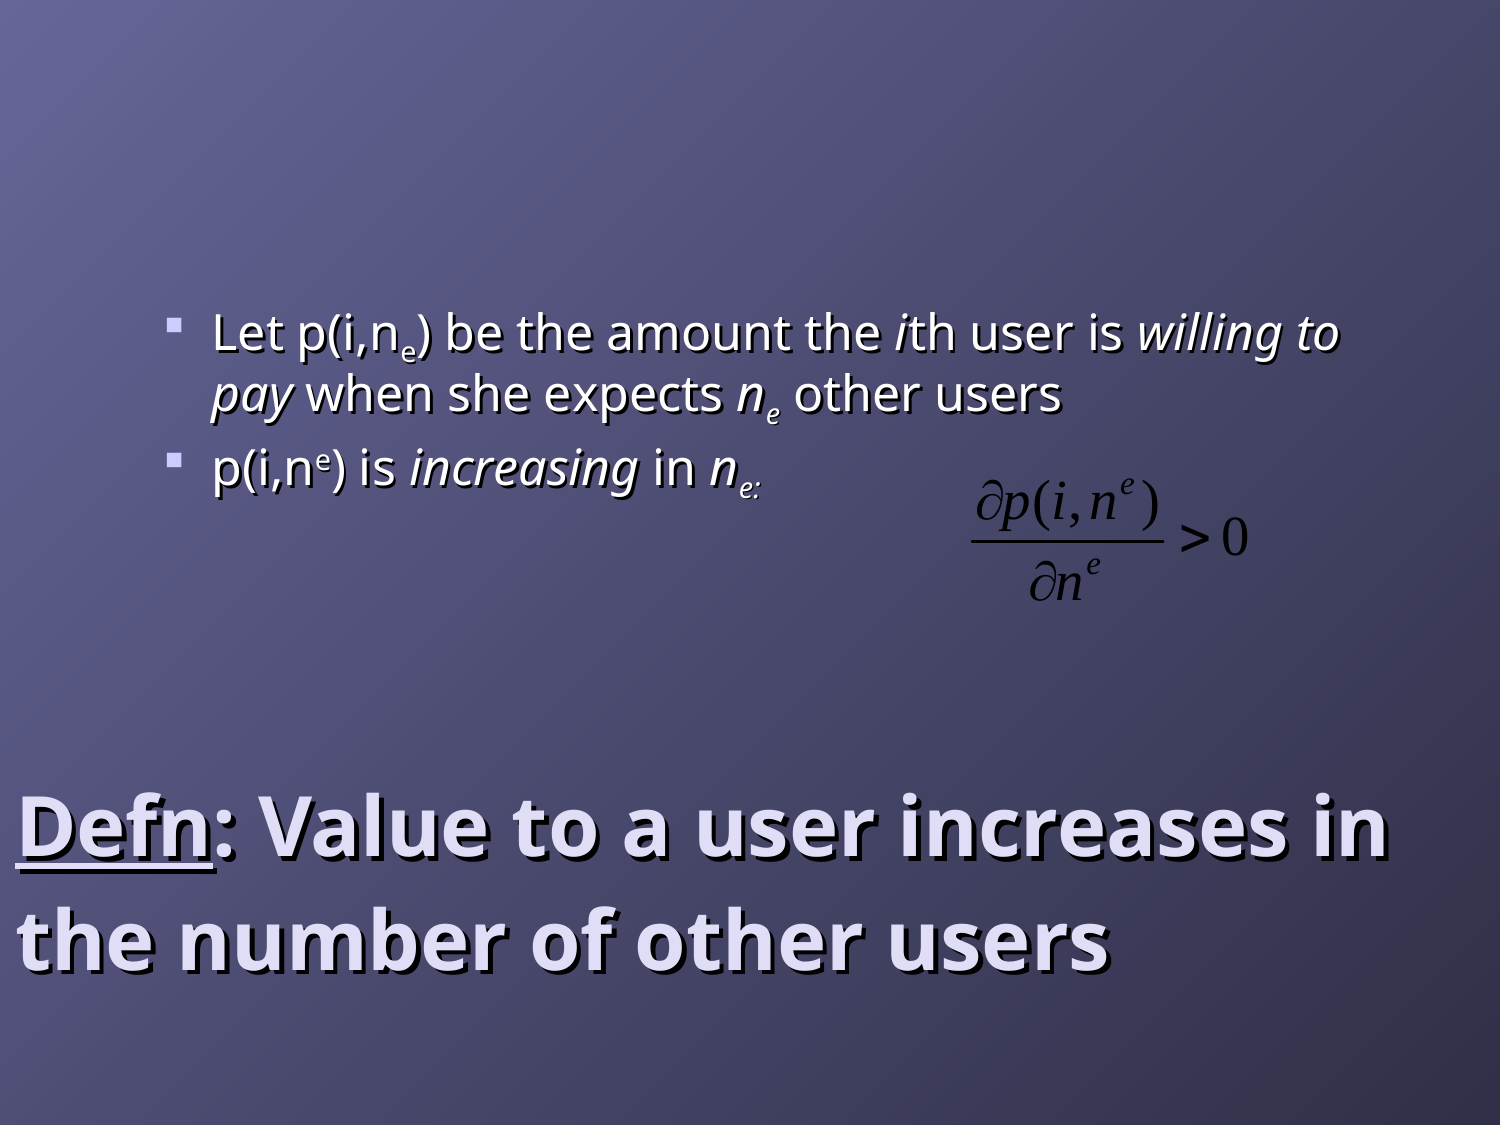

Let p(i,ne) be the amount the ith user is willing to pay when she expects ne other users
p(i,ne) is increasing in ne:
# Defn: Value to a user increases in the number of other users